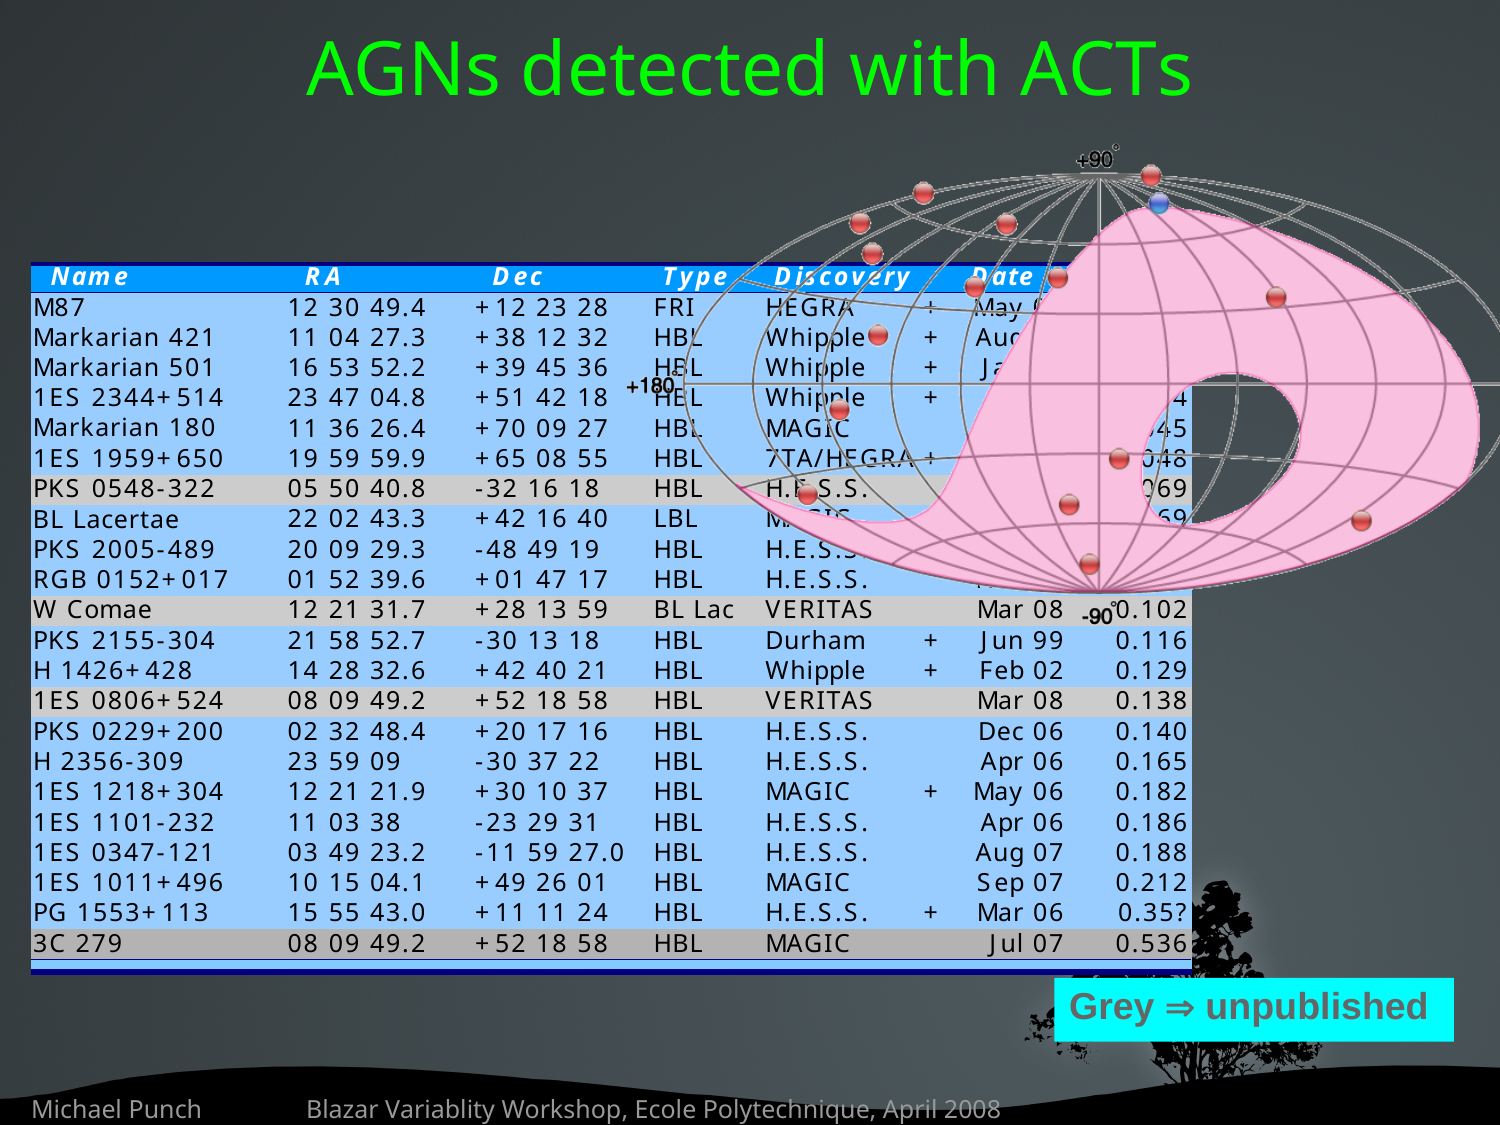

# AGNs detected with ACTs
Grey  unpublished